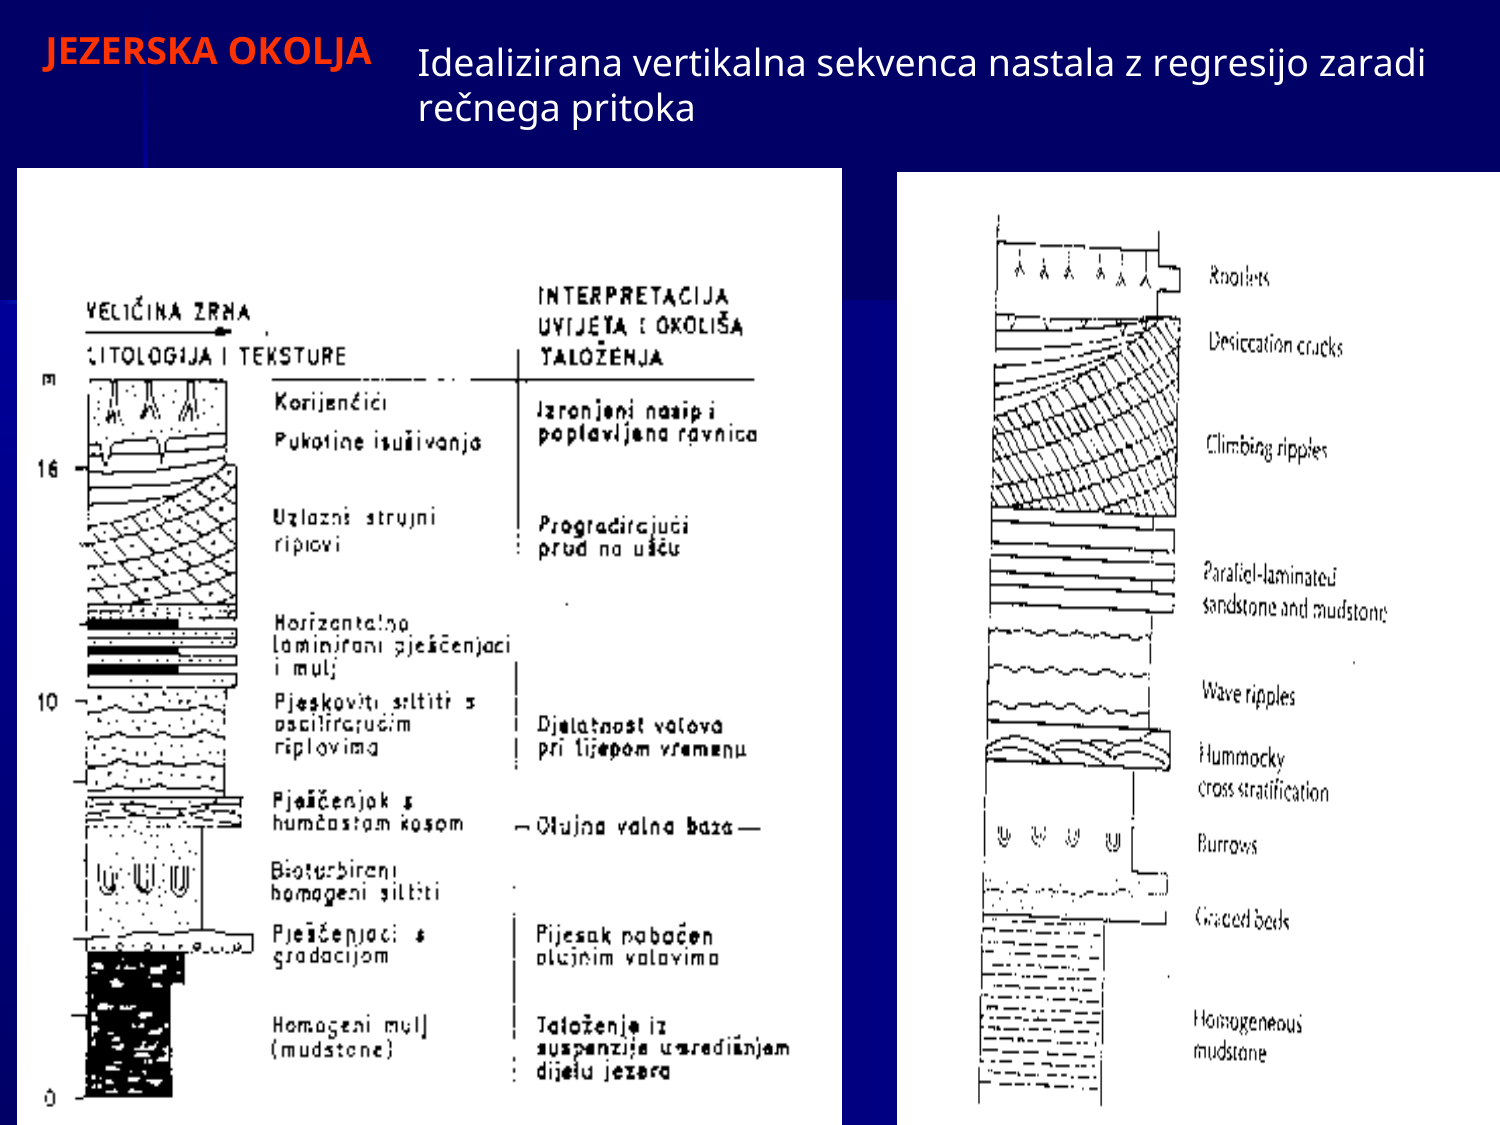

JEZERSKA OKOLJA
Idealizirana vertikalna sekvenca nastala z regresijo zaradi
rečnega pritoka